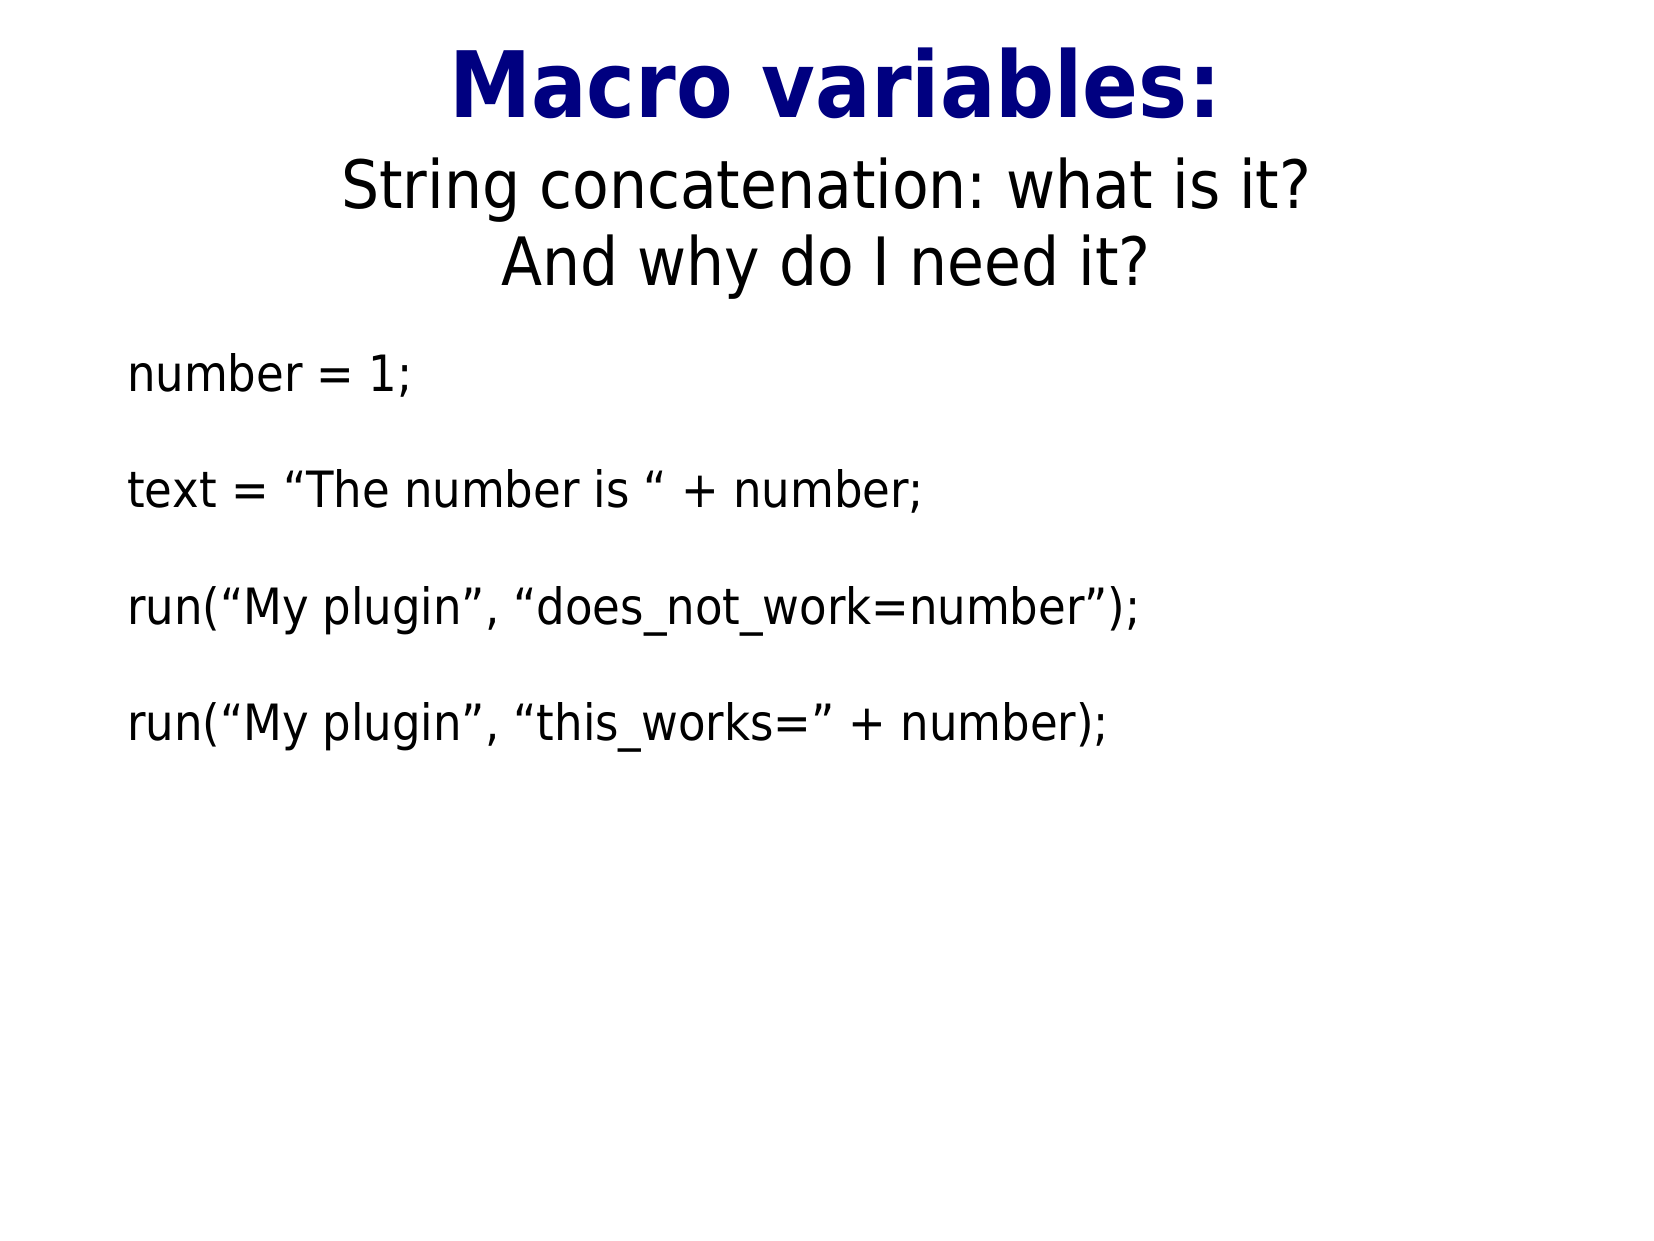

Macro variables:
# String concatenation: what is it? And why do I need it?
number = 1;
text = “The number is “ + number;
run(“My plugin”, “does_not_work=number”);
run(“My plugin”, “this_works=” + number);